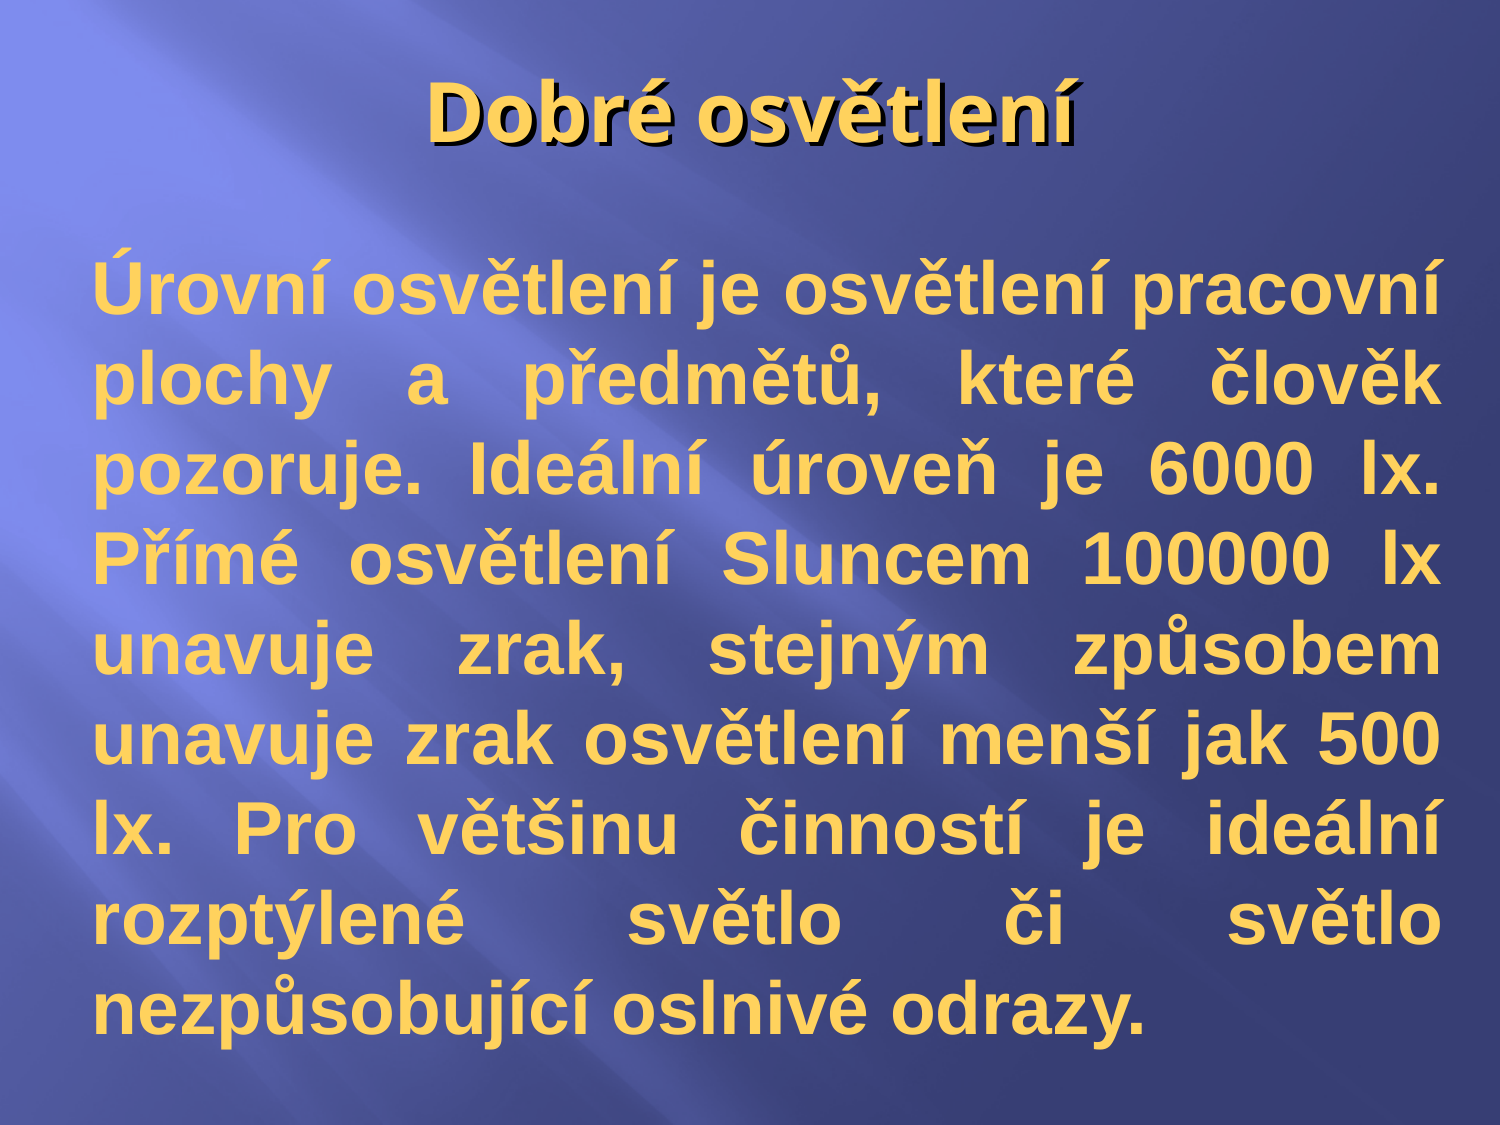

# Dobré osvětlení
Úrovní osvětlení je osvětlení pracovní plochy a předmětů, které člověk pozoruje. Ideální úroveň je 6000 lx. Přímé osvětlení Sluncem 100000 lx unavuje zrak, stejným způsobem unavuje zrak osvětlení menší jak 500 lx. Pro většinu činností je ideální rozptýlené světlo či světlo nezpůsobující oslnivé odrazy.